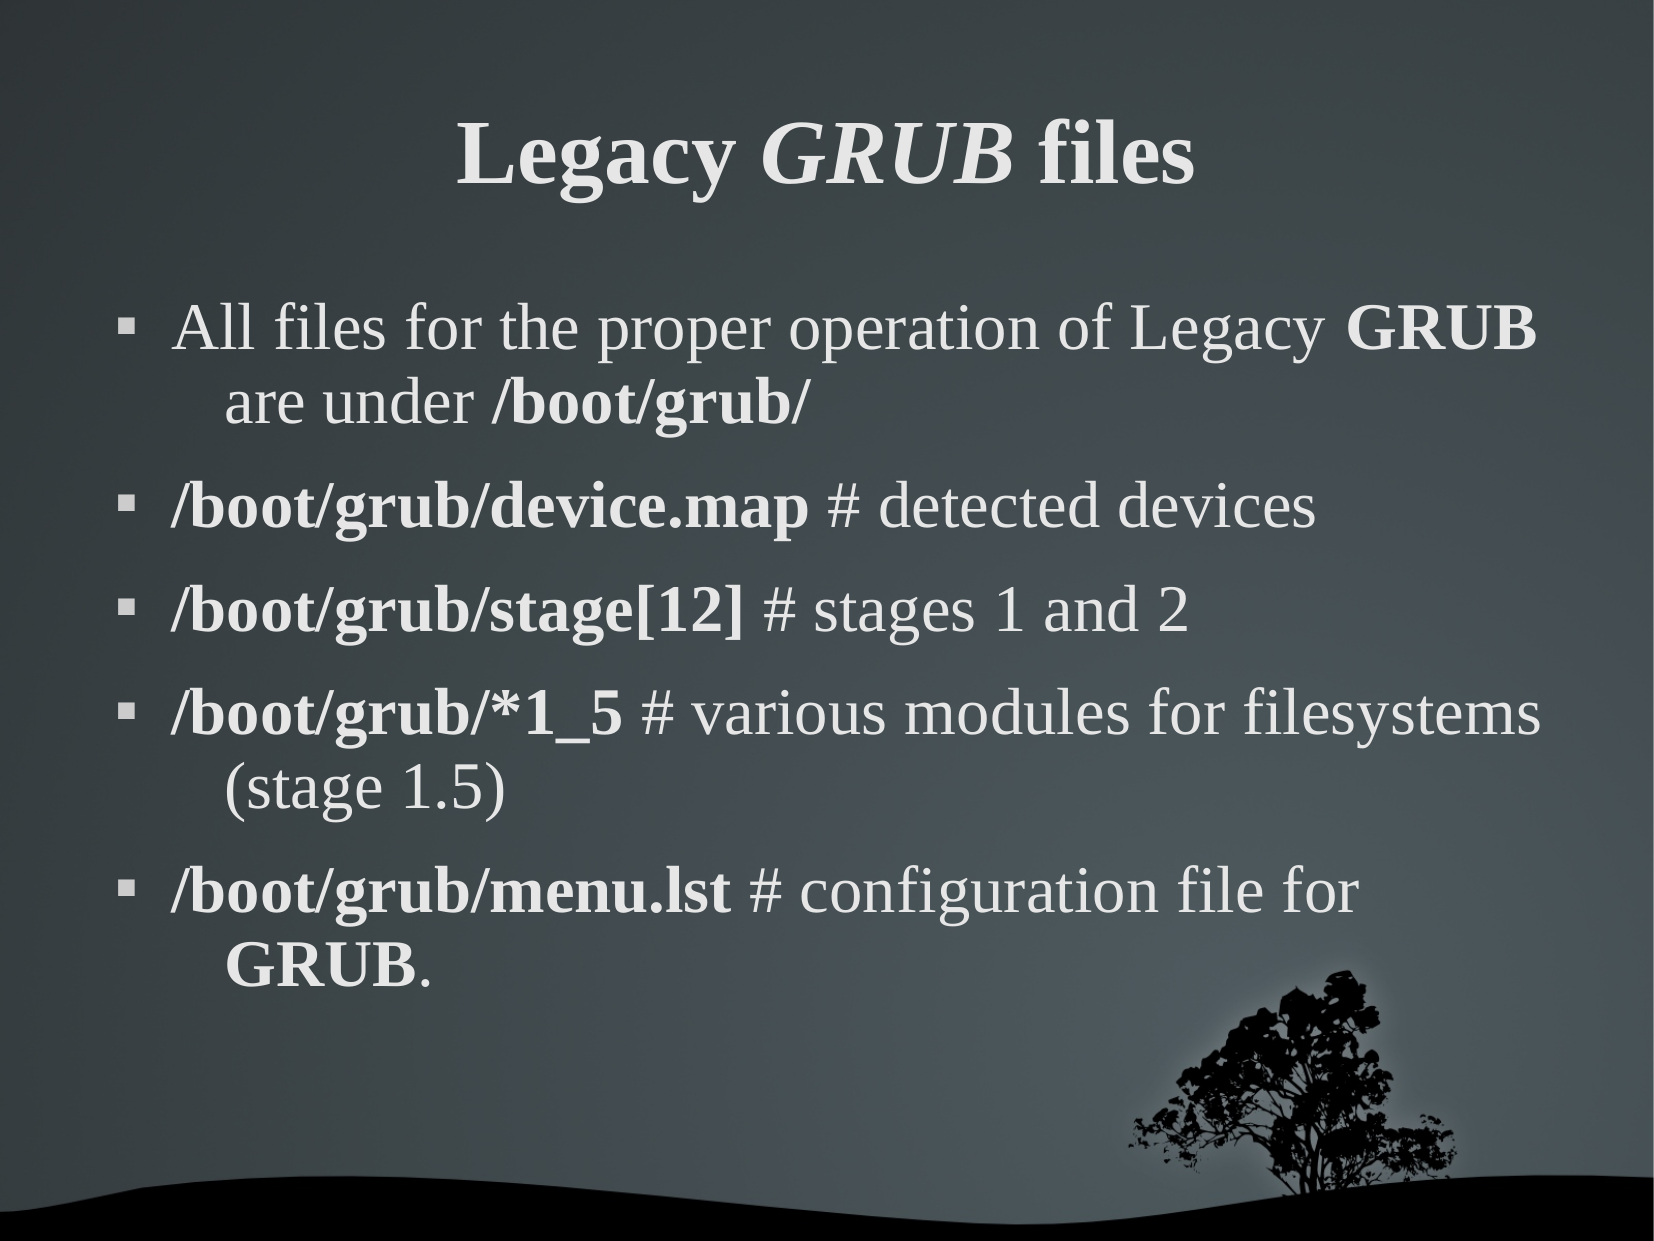

# Legacy GRUB files
All files for the proper operation of Legacy GRUB are under /boot/grub/
/boot/grub/device.map # detected devices
/boot/grub/stage[12] # stages 1 and 2
/boot/grub/*1_5 # various modules for filesystems (stage 1.5)
/boot/grub/menu.lst # configuration file for GRUB.